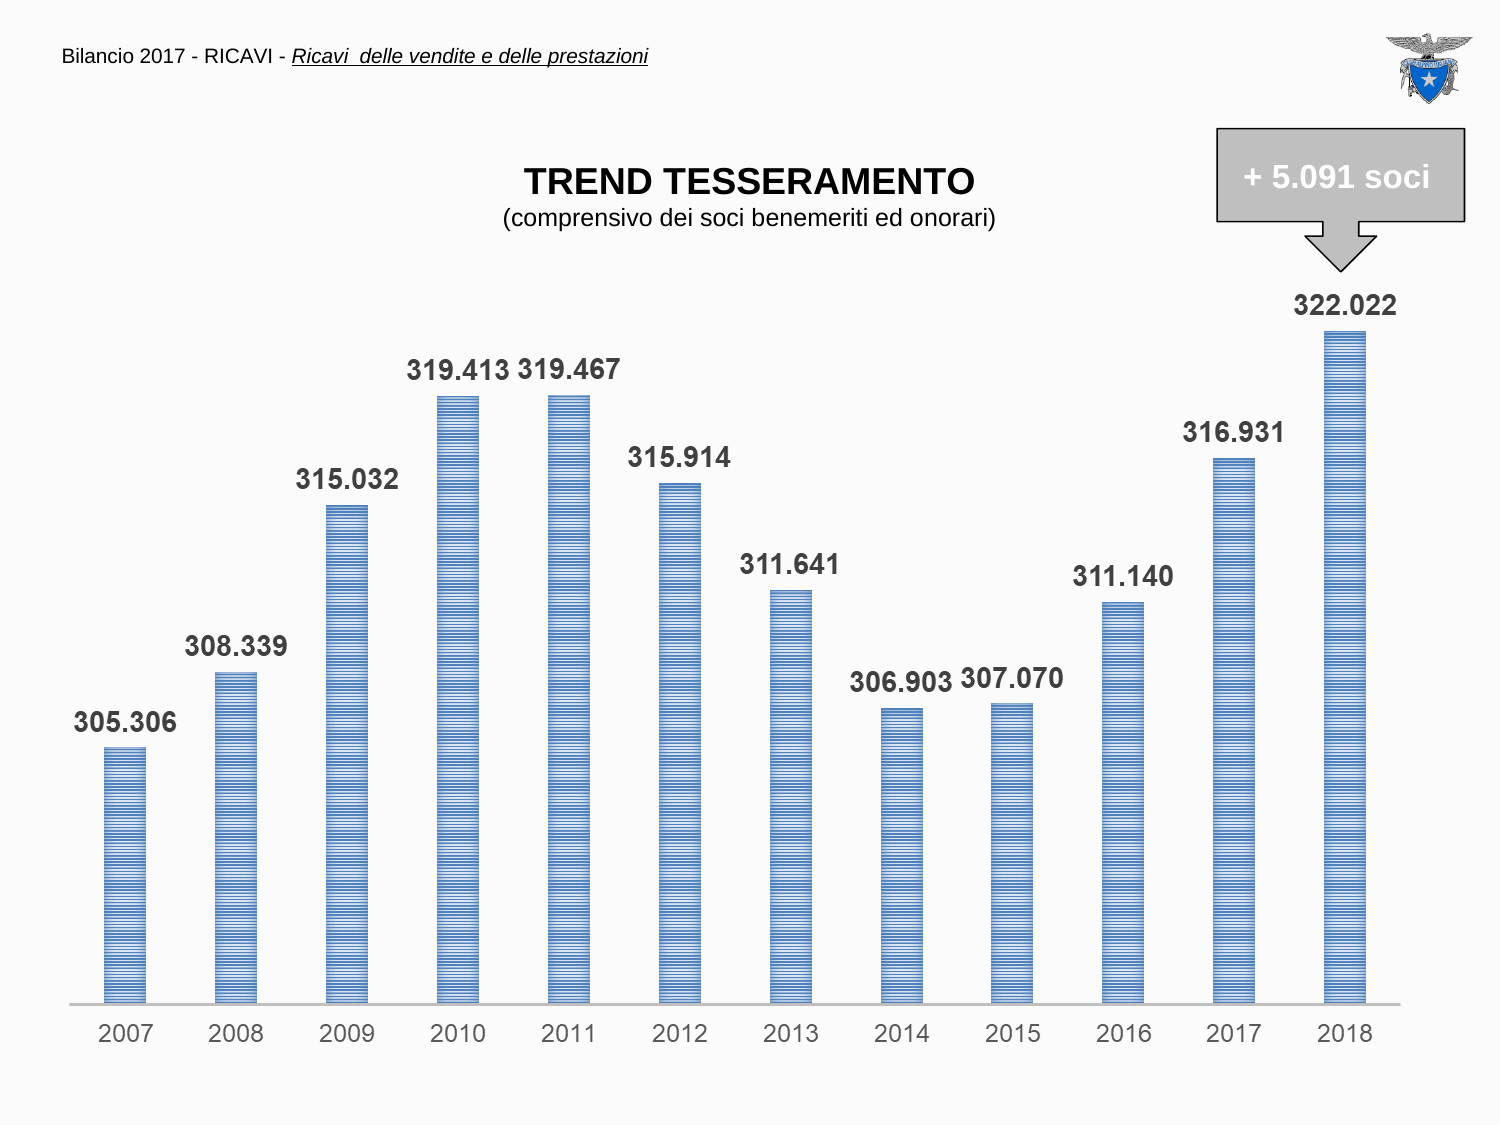

Bilancio 2017 - RICAVI - Ricavi delle vendite e delle prestazioni
+ 5.091 soci
TREND TESSERAMENTO
(comprensivo dei soci benemeriti ed onorari)